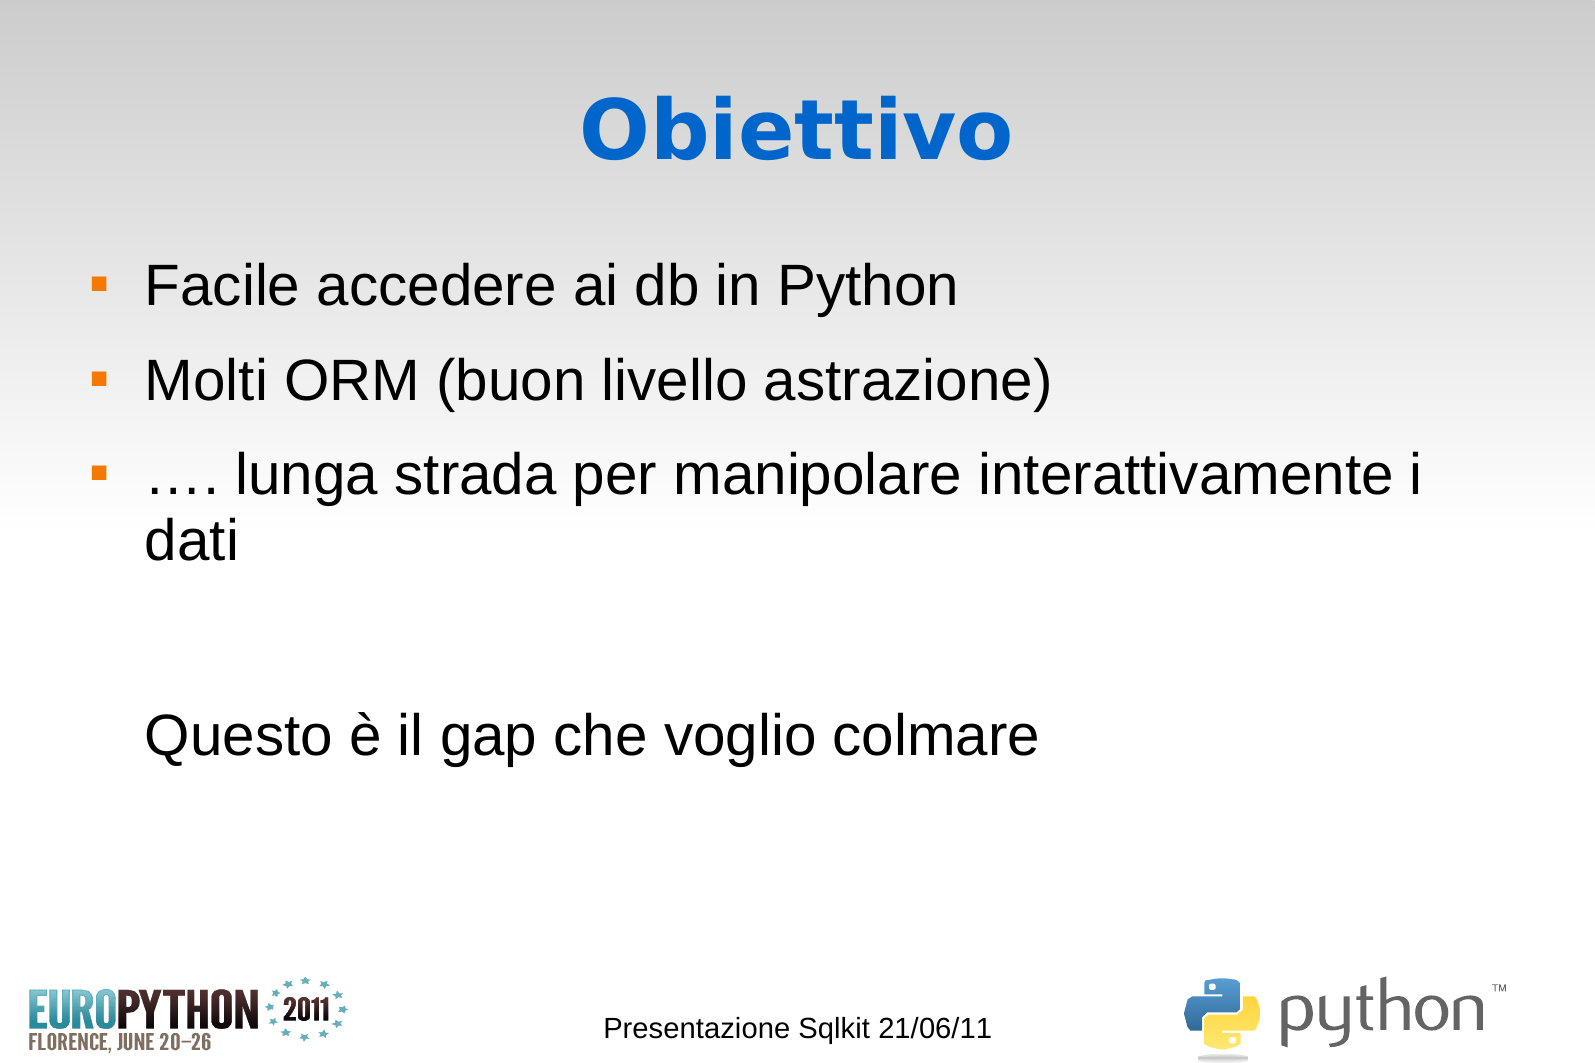

Obiettivo
# Facile accedere ai db in Python
Molti ORM (buon livello astrazione)
…. lunga strada per manipolare interattivamente i dati
Questo è il gap che voglio colmare